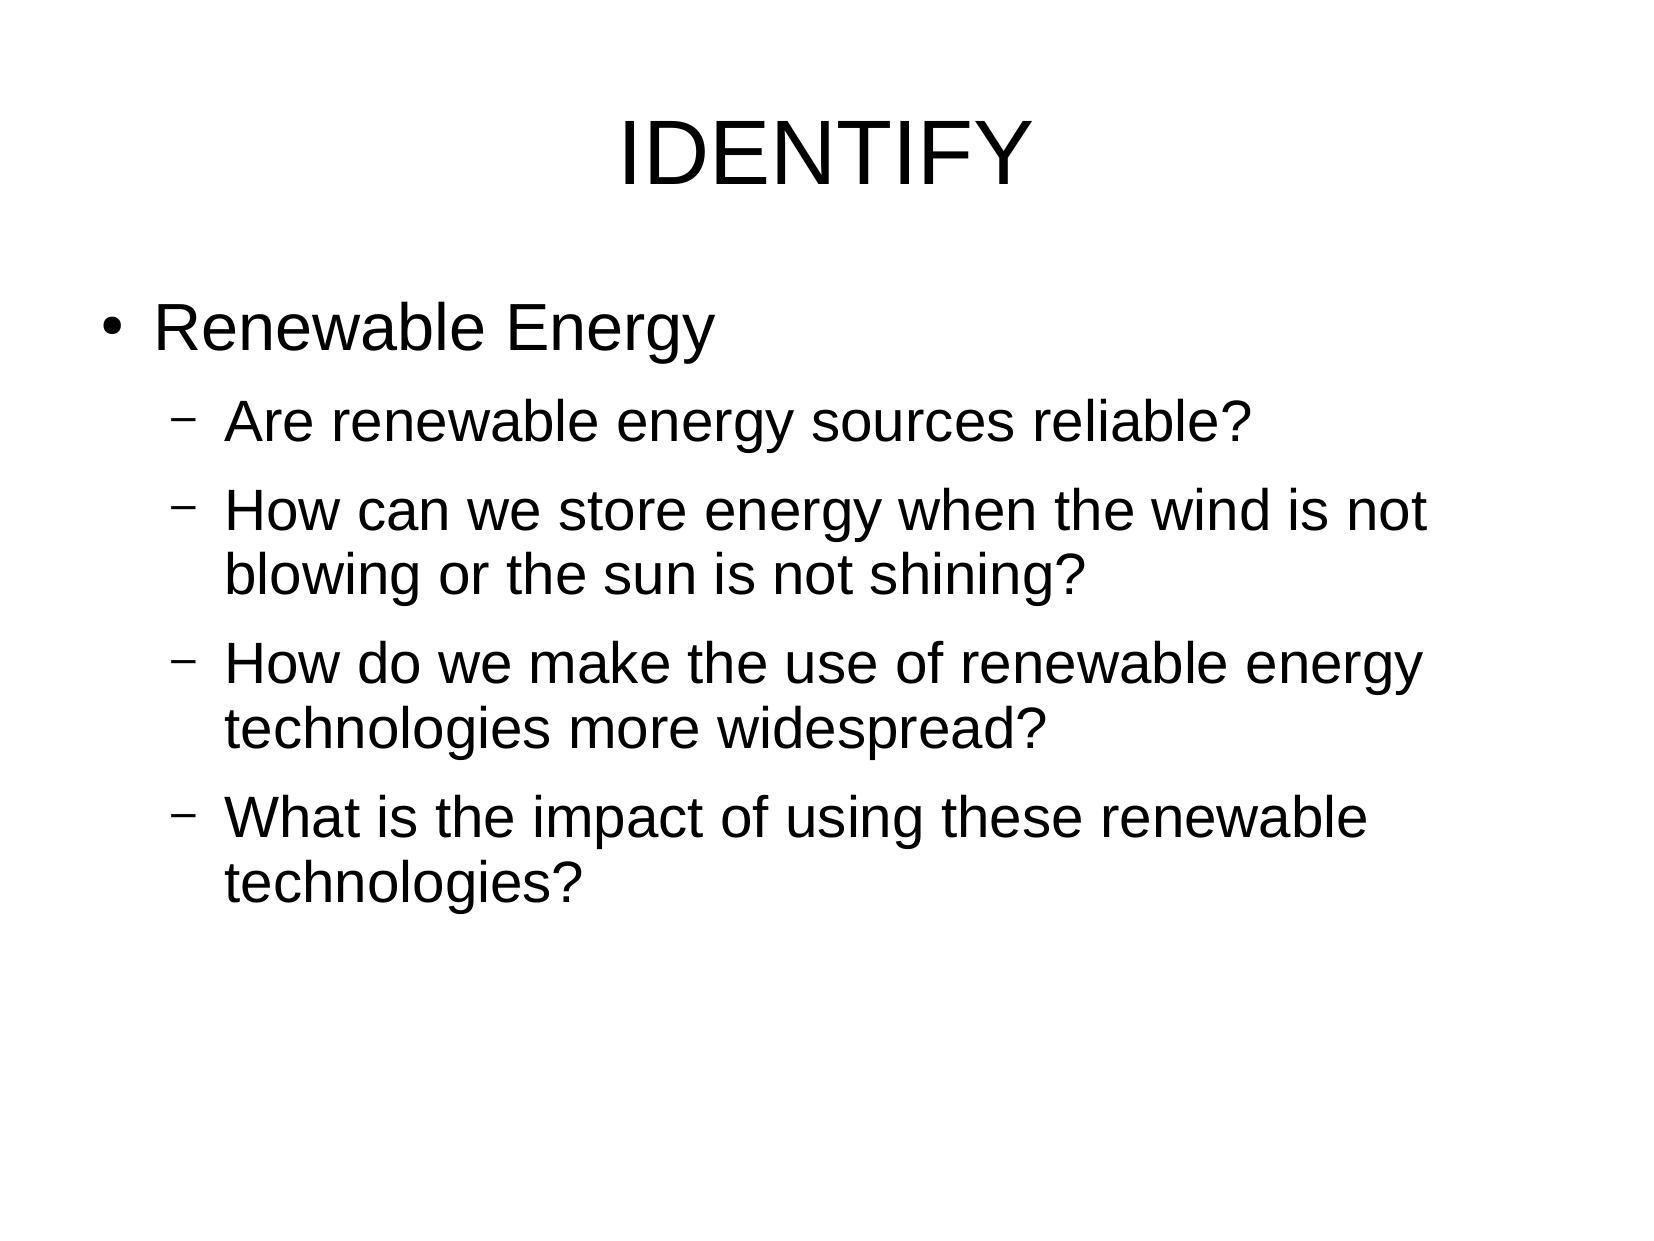

# IDENTIFY
Renewable Energy
Are renewable energy sources reliable?
How can we store energy when the wind is not blowing or the sun is not shining?
How do we make the use of renewable energy technologies more widespread?
What is the impact of using these renewable technologies?